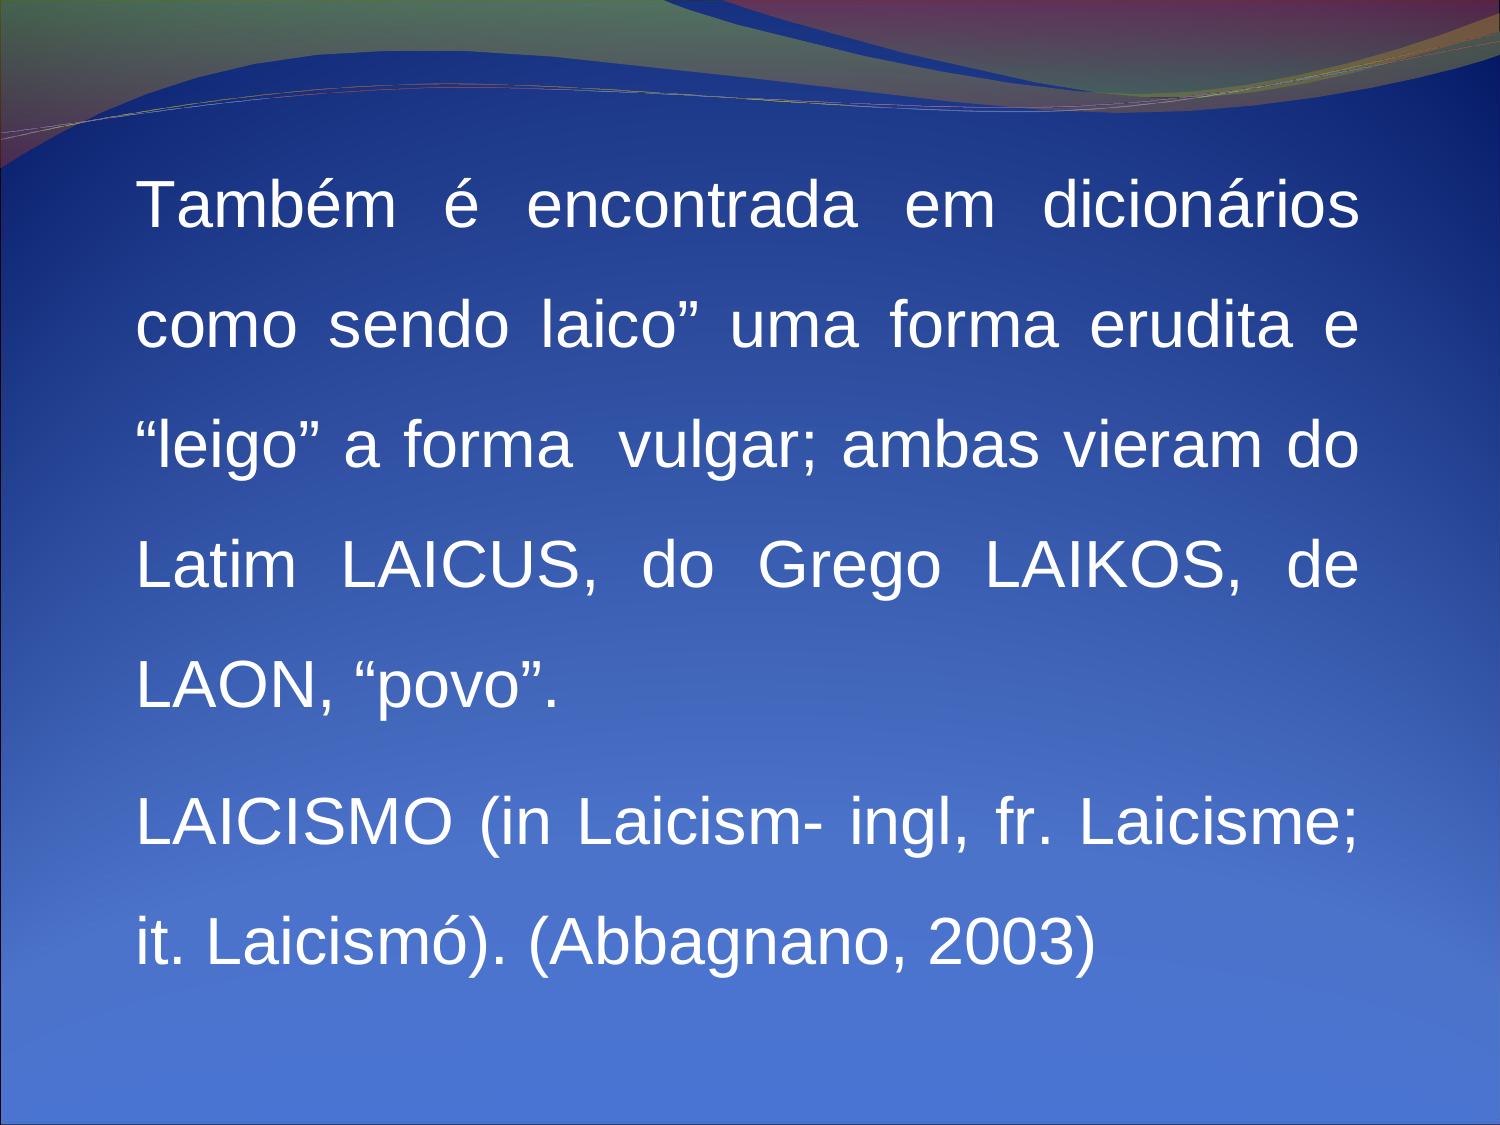

Também é encontrada em dicionários como sendo laico” uma forma erudita e “leigo” a forma vulgar; ambas vieram do Latim LAICUS, do Grego LAIKOS, de LAON, “povo”.
LAICISMO (in Laicism- ingl, fr. Laicisme; it. Laicismó). (Abbagnano, 2003)